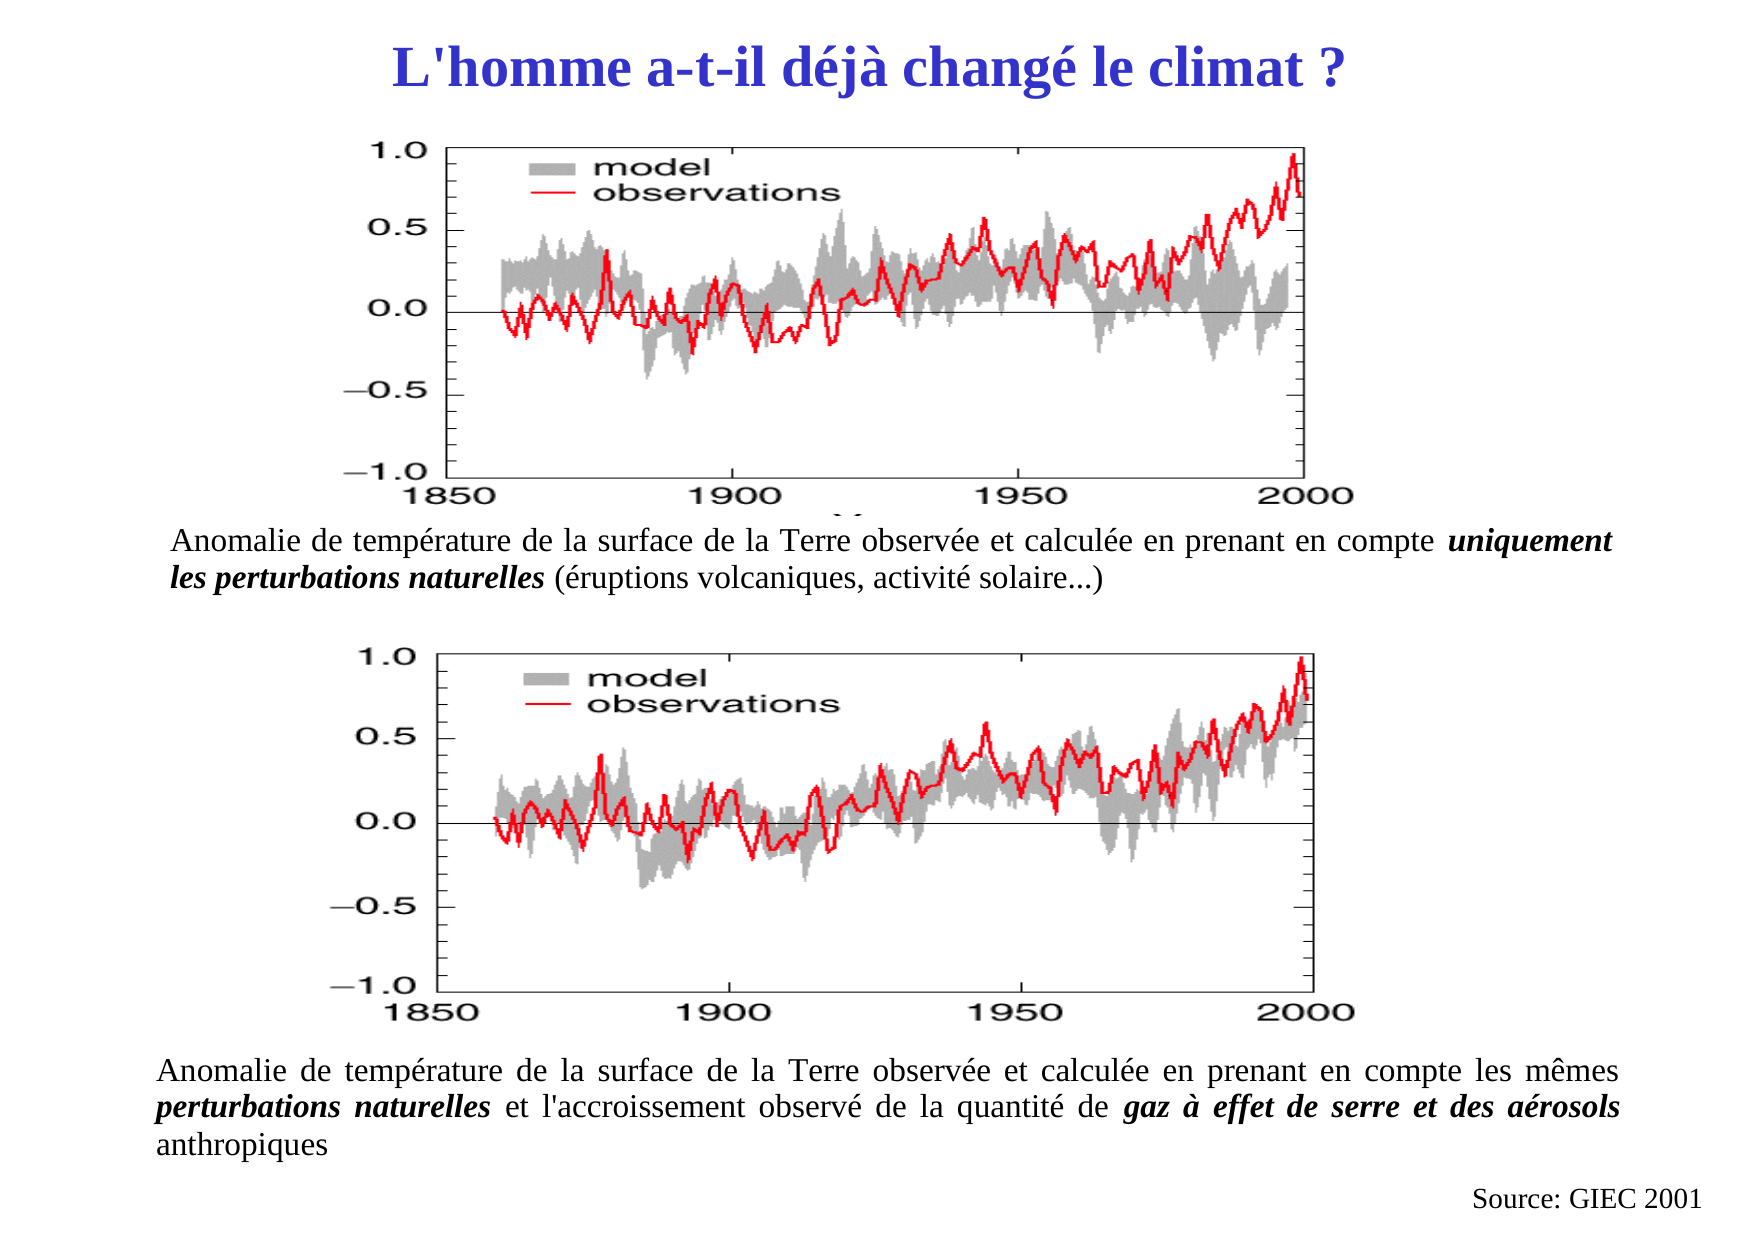

L'homme a-t-il déjà changé le climat ?
Anomalie de température de la surface de la Terre observée et calculée en prenant en compte uniquement les perturbations naturelles (éruptions volcaniques, activité solaire...)
Anomalie de température de la surface de la Terre observée et calculée en prenant en compte les mêmes perturbations naturelles et l'accroissement observé de la quantité de gaz à effet de serre et des aérosols anthropiques
Source: GIEC 2001